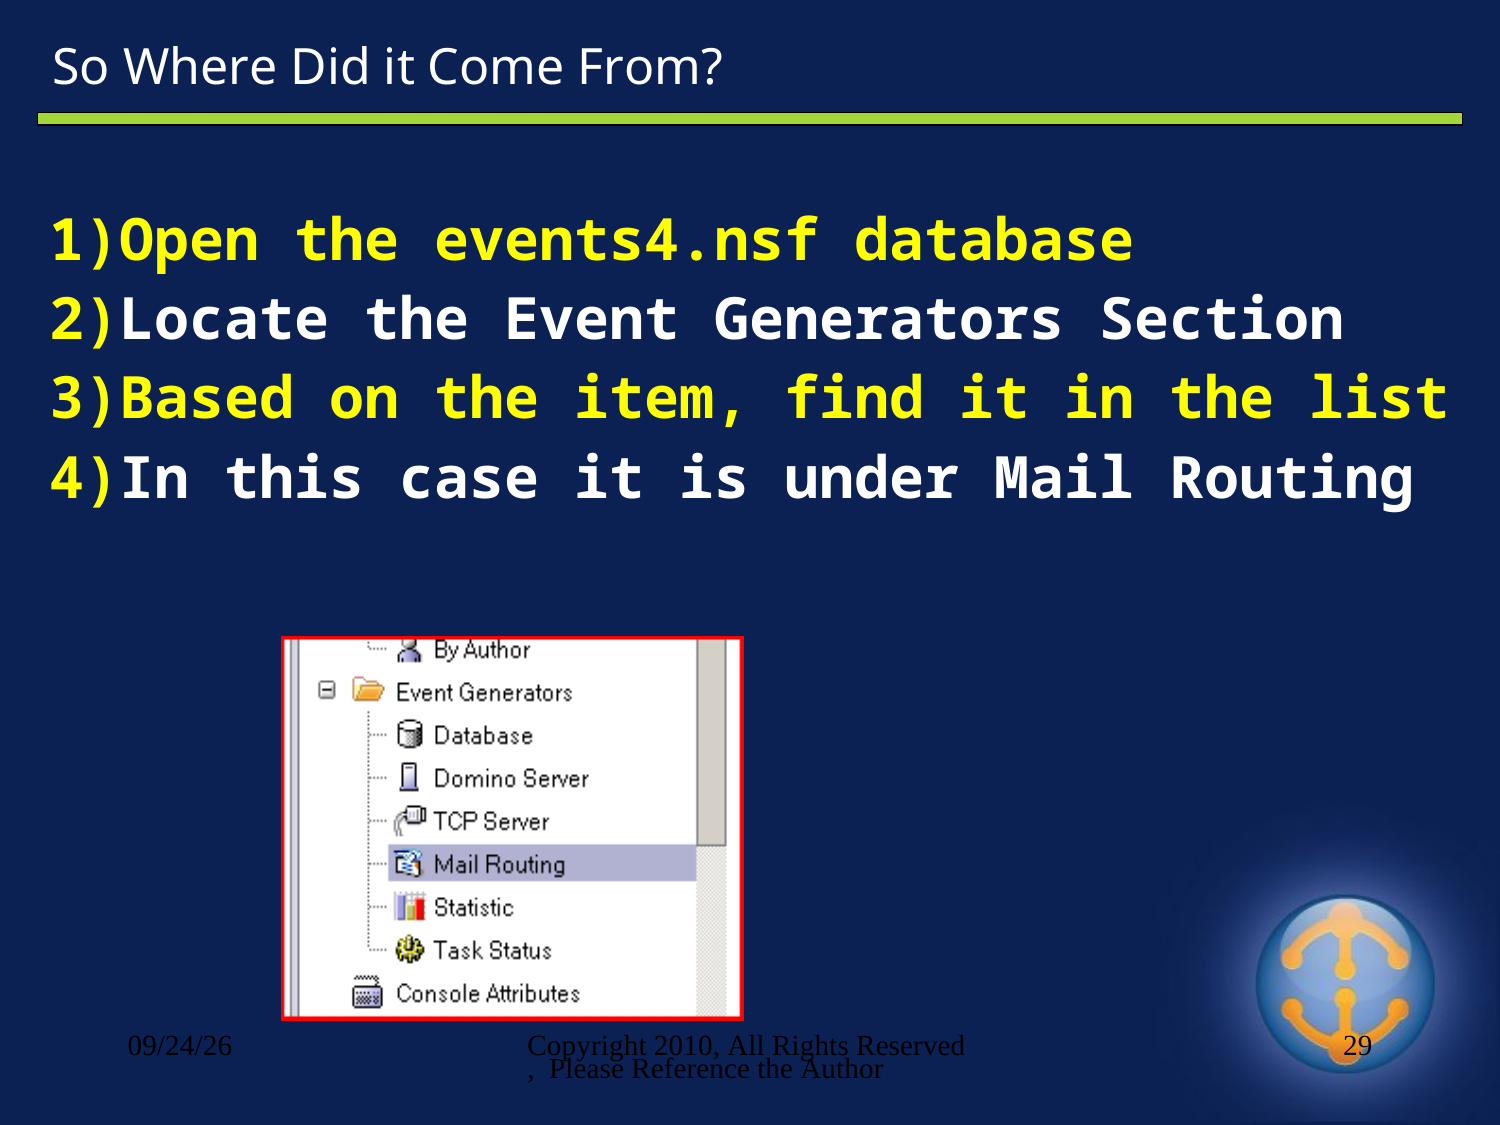

So Where Did it Come From?
Open the events4.nsf database
Locate the Event Generators Section
Based on the item, find it in the list
In this case it is under Mail Routing
Copyright 2010, All Rights Reserved, Please Reference the Author
29